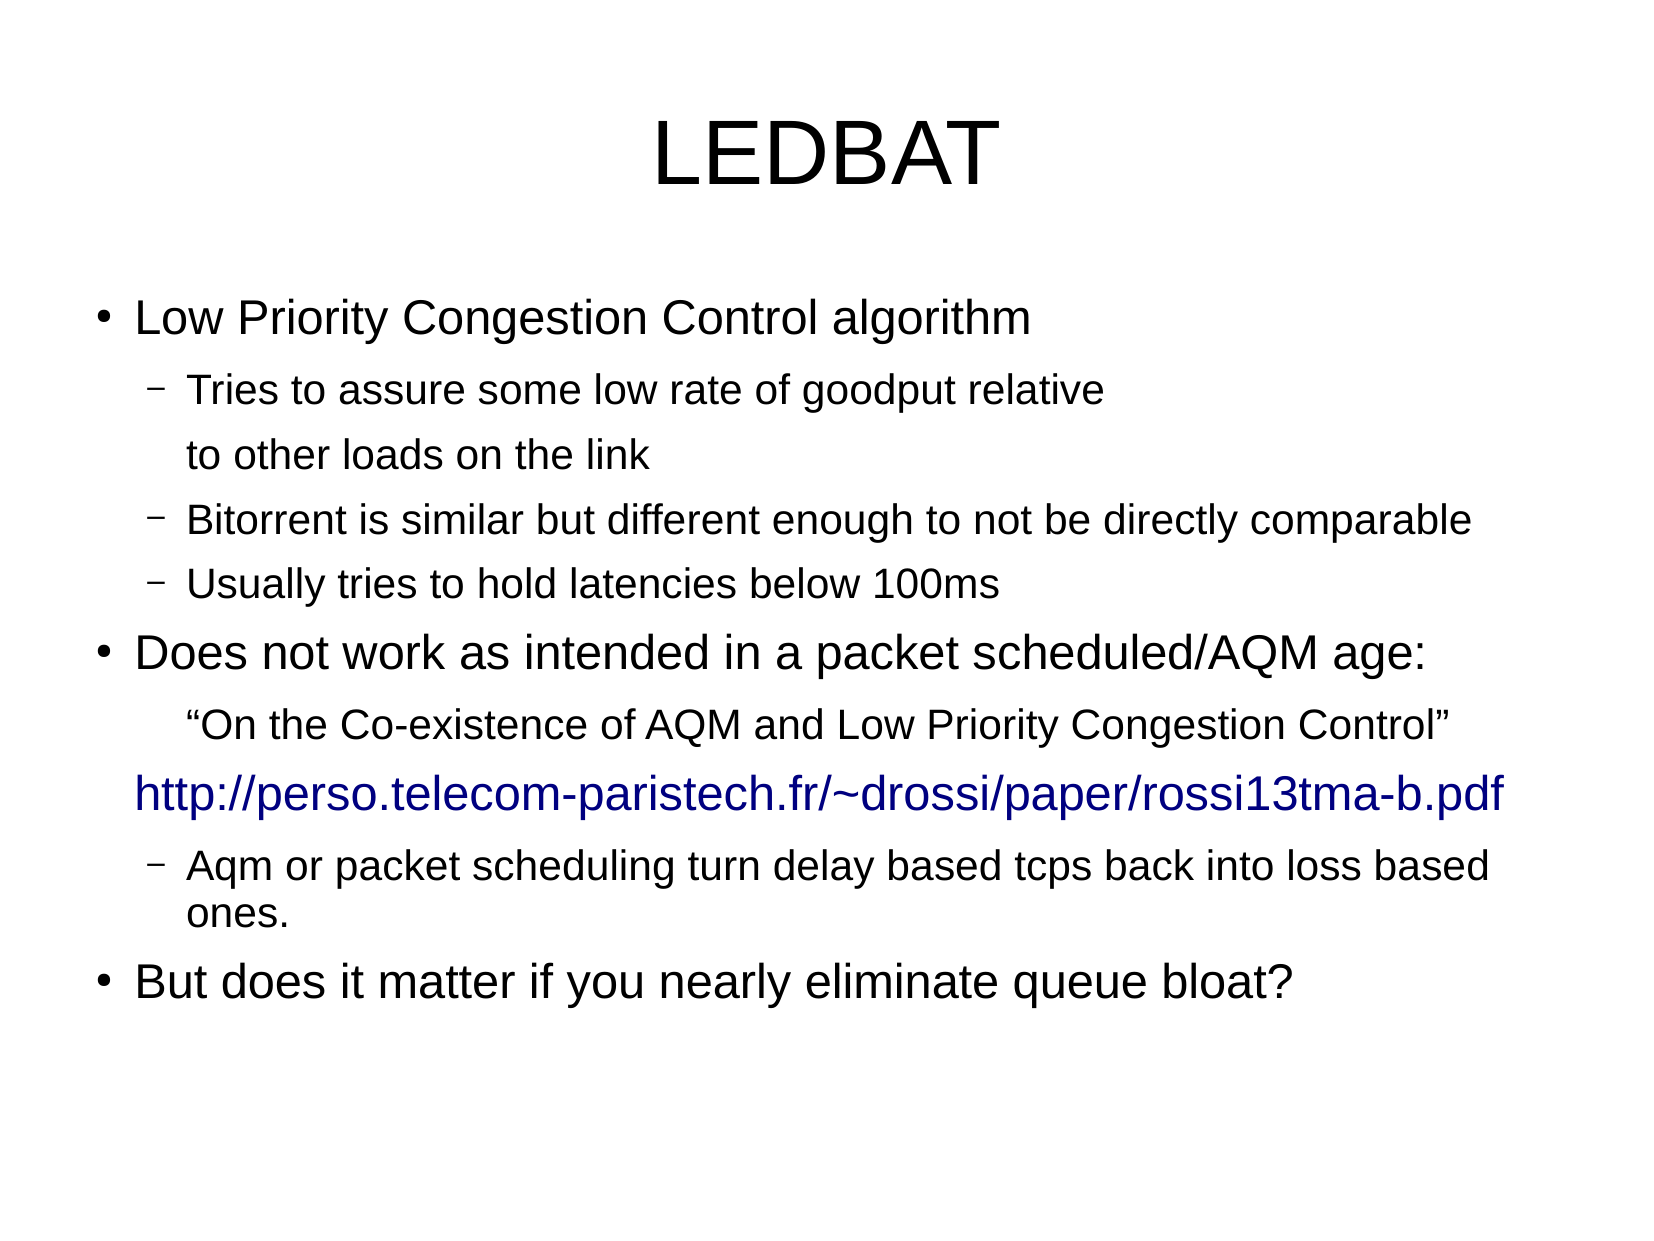

# LEDBAT
Low Priority Congestion Control algorithm
Tries to assure some low rate of goodput relative
to other loads on the link
Bitorrent is similar but different enough to not be directly comparable
Usually tries to hold latencies below 100ms
Does not work as intended in a packet scheduled/AQM age:
“On the Co-existence of AQM and Low Priority Congestion Control”
http://perso.telecom-paristech.fr/~drossi/paper/rossi13tma-b.pdf
Aqm or packet scheduling turn delay based tcps back into loss based ones.
But does it matter if you nearly eliminate queue bloat?